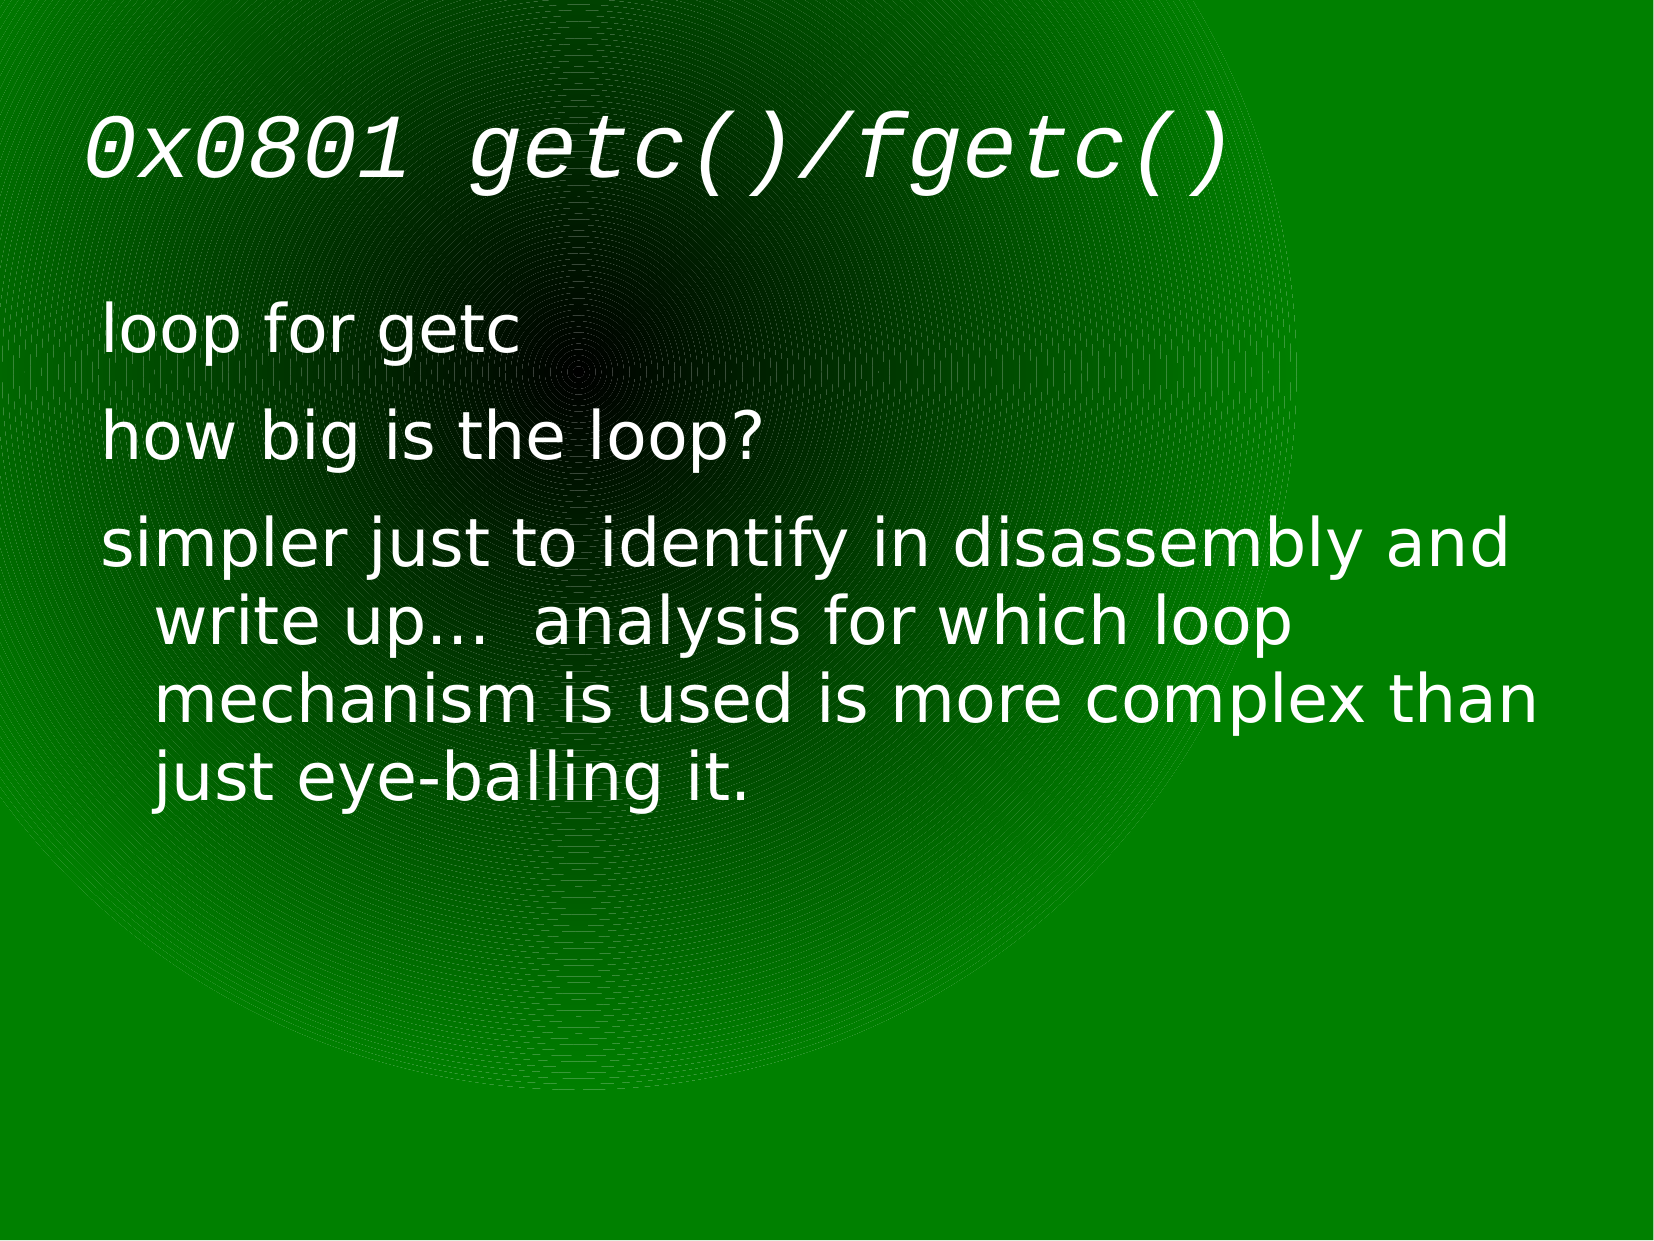

# 0x0801 getc()/fgetc()
loop for getc
how big is the loop?
simpler just to identify in disassembly and write up... analysis for which loop mechanism is used is more complex than just eye-balling it.